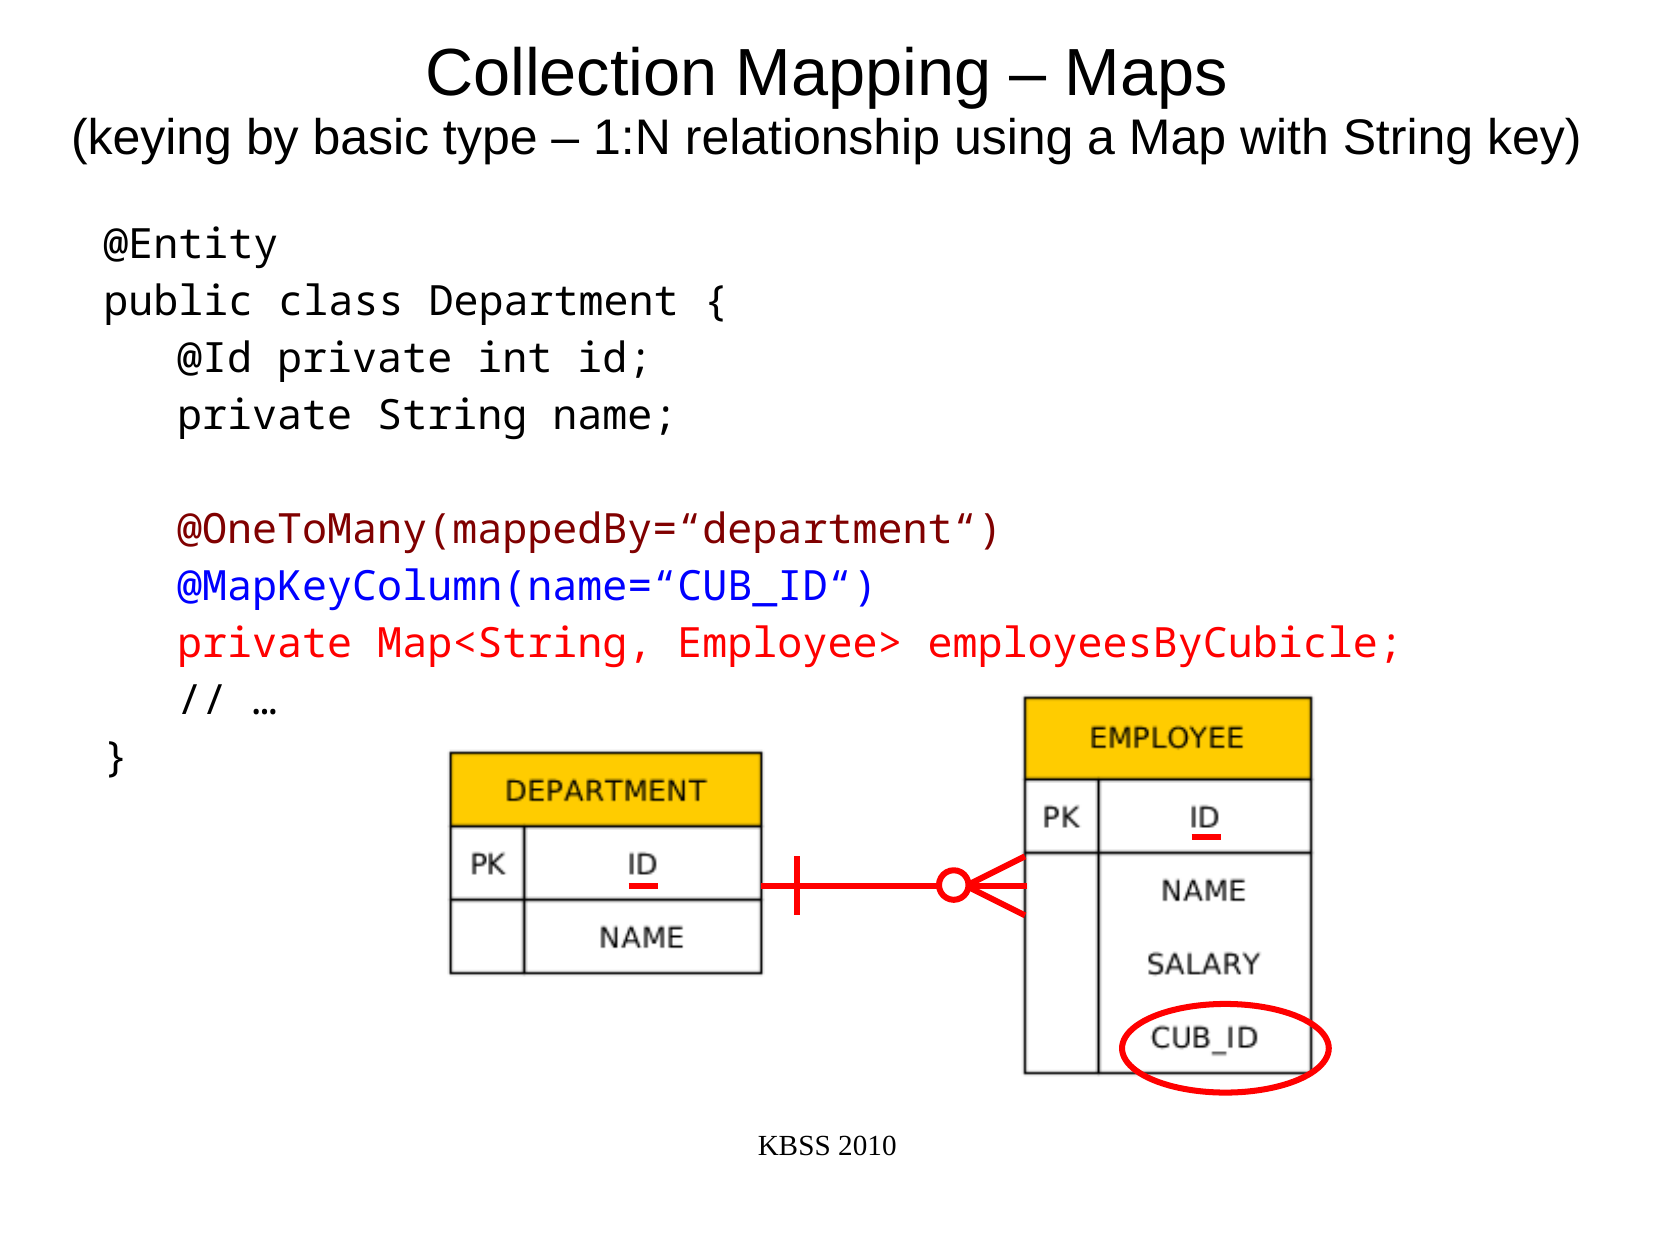

# Collection Mapping – Maps (keying by basic type – 1:N relationship using a Map with String key)
@Entity
public class Department {
	@Id private int id;
	private String name;
	@OneToMany(mappedBy=“department“)
	@MapKeyColumn(name=“CUB_ID“)
	private Map<String, Employee> employeesByCubicle;
	// …
}
KBSS 2010